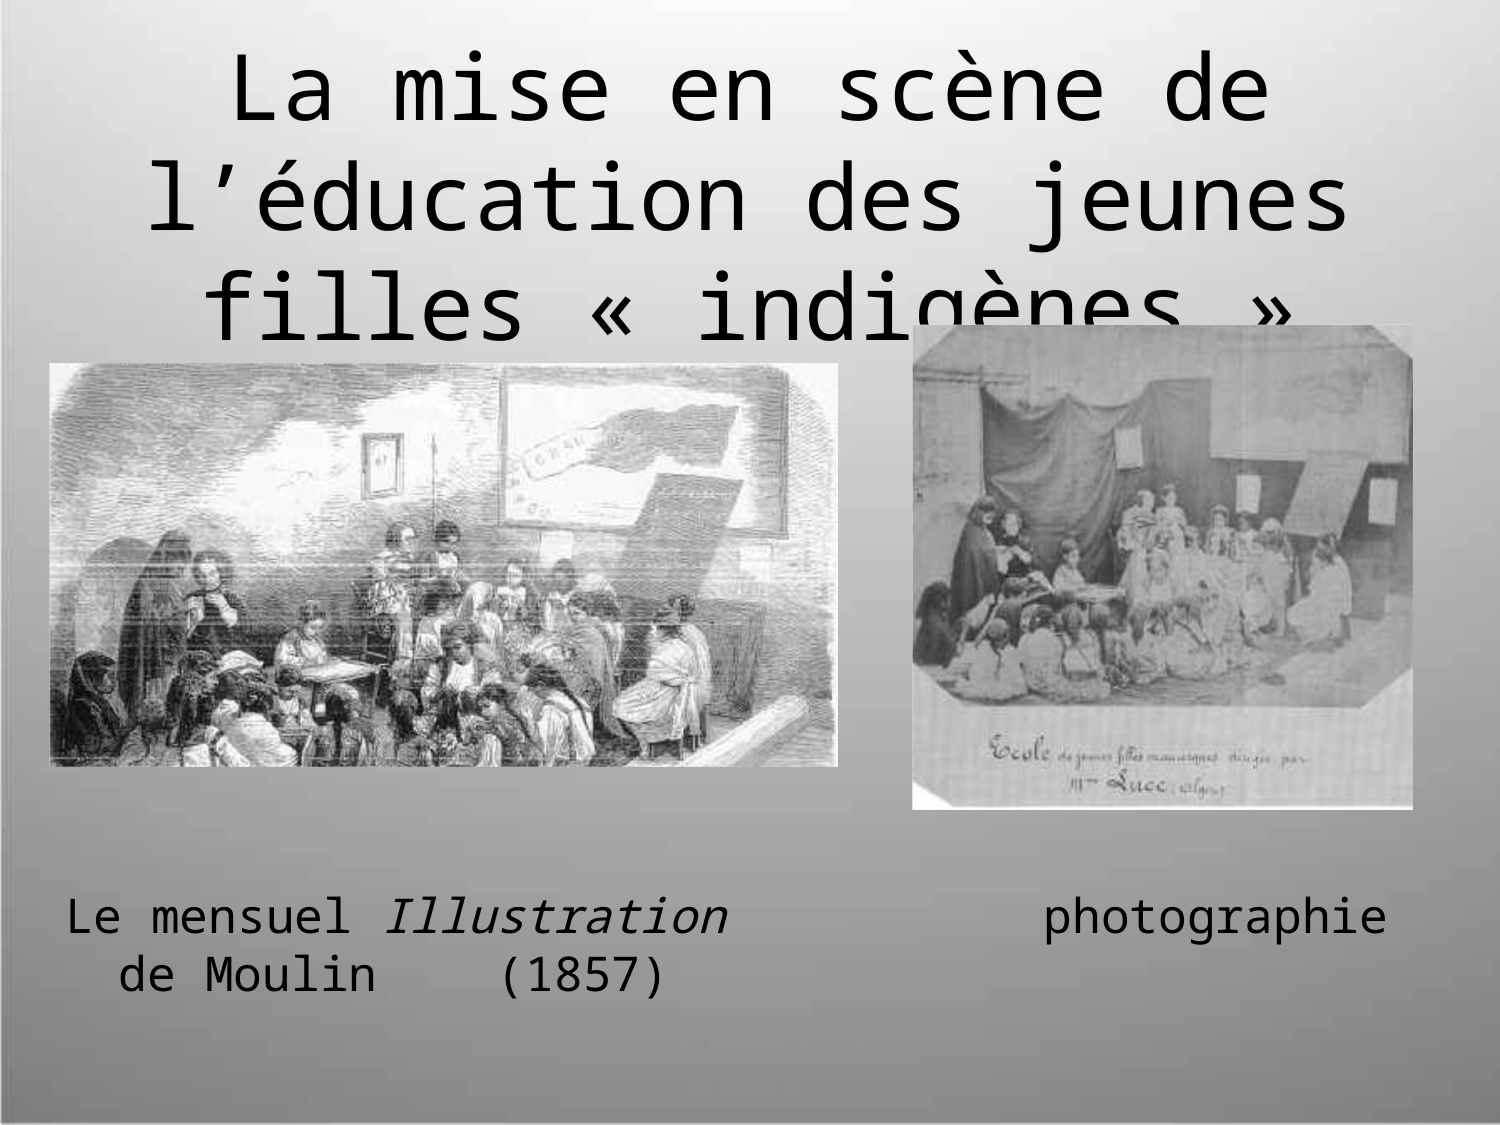

# La mise en scène de l’éducation des jeunes filles « indigènes »
Le mensuel Illustration 		 photographie de Moulin 						(1857)